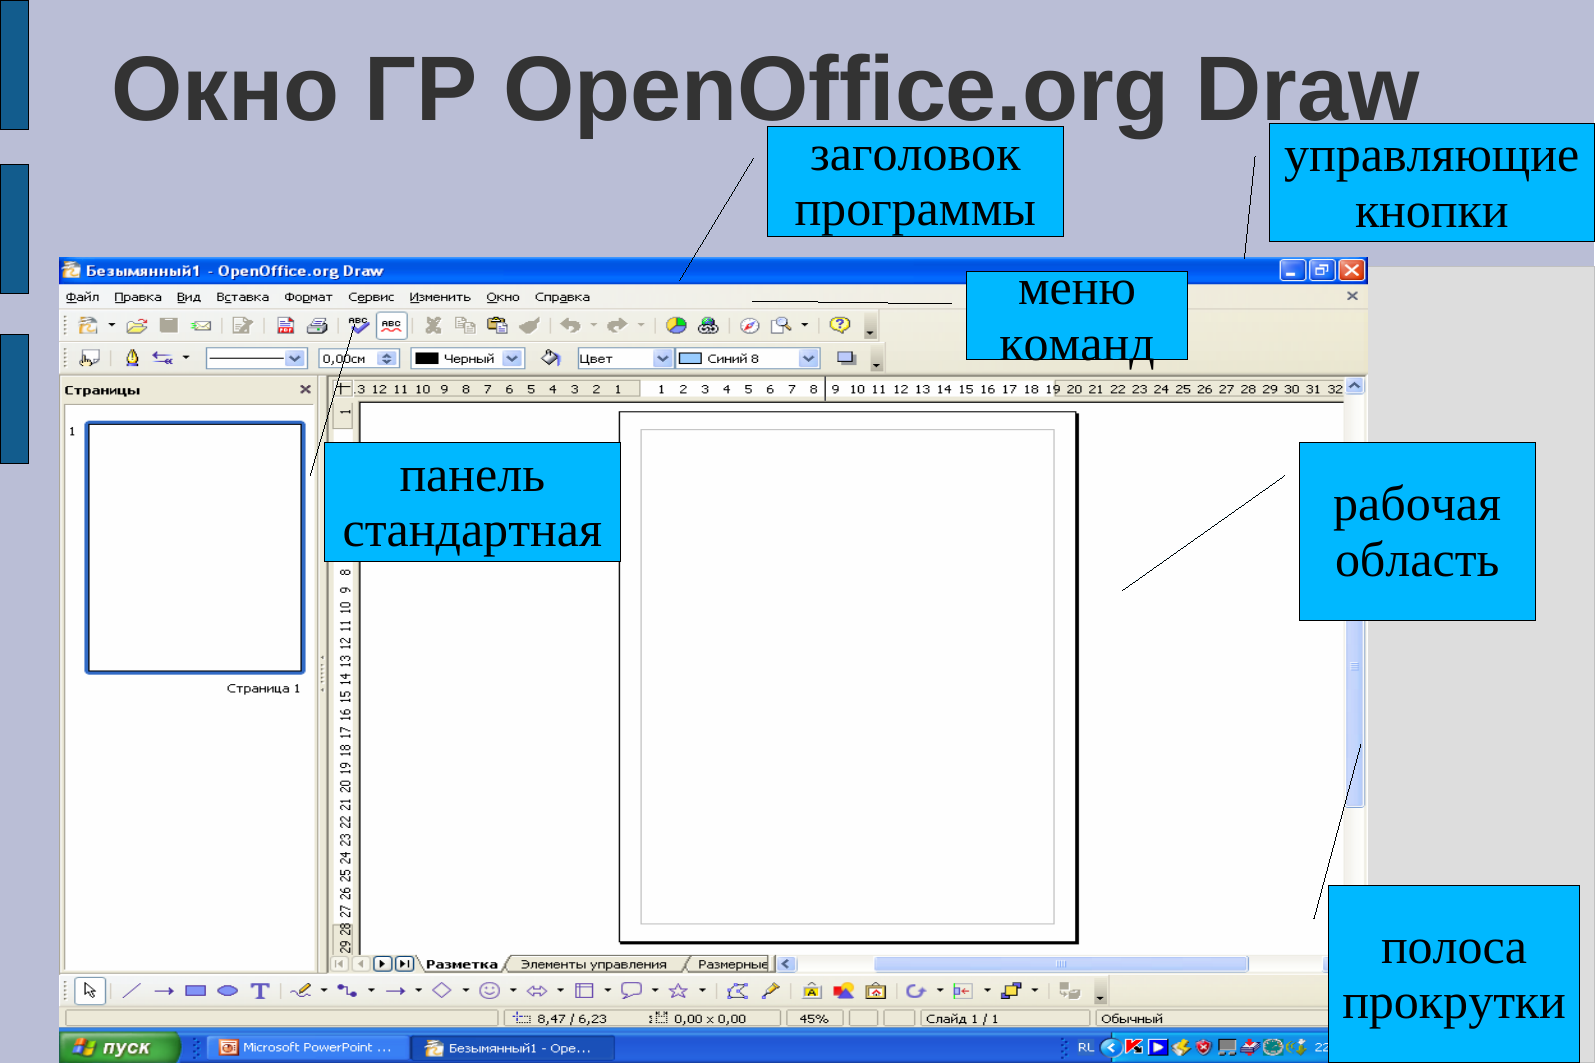

# Окно ГР OpenOffice.org Draw
управляющие кнопки
заголовок программы
меню команд
панель стандартная
рабочая область
полоса прокрутки